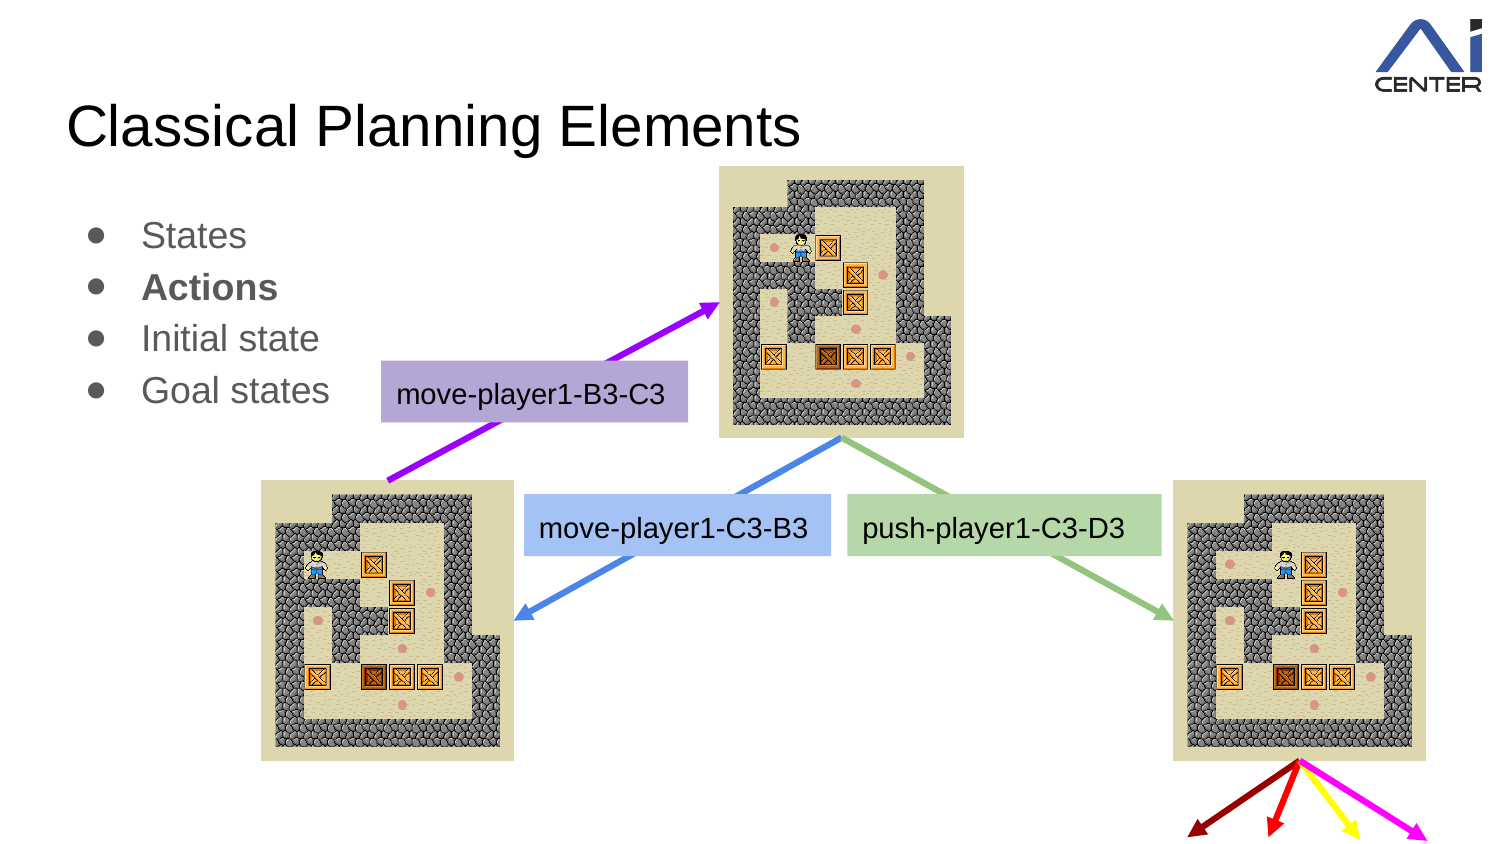

# Classical Planning Elements
States
Actions
Initial state
Goal states
move-player1-B3-C3
move-player1-C3-B3
push-player1-C3-D3